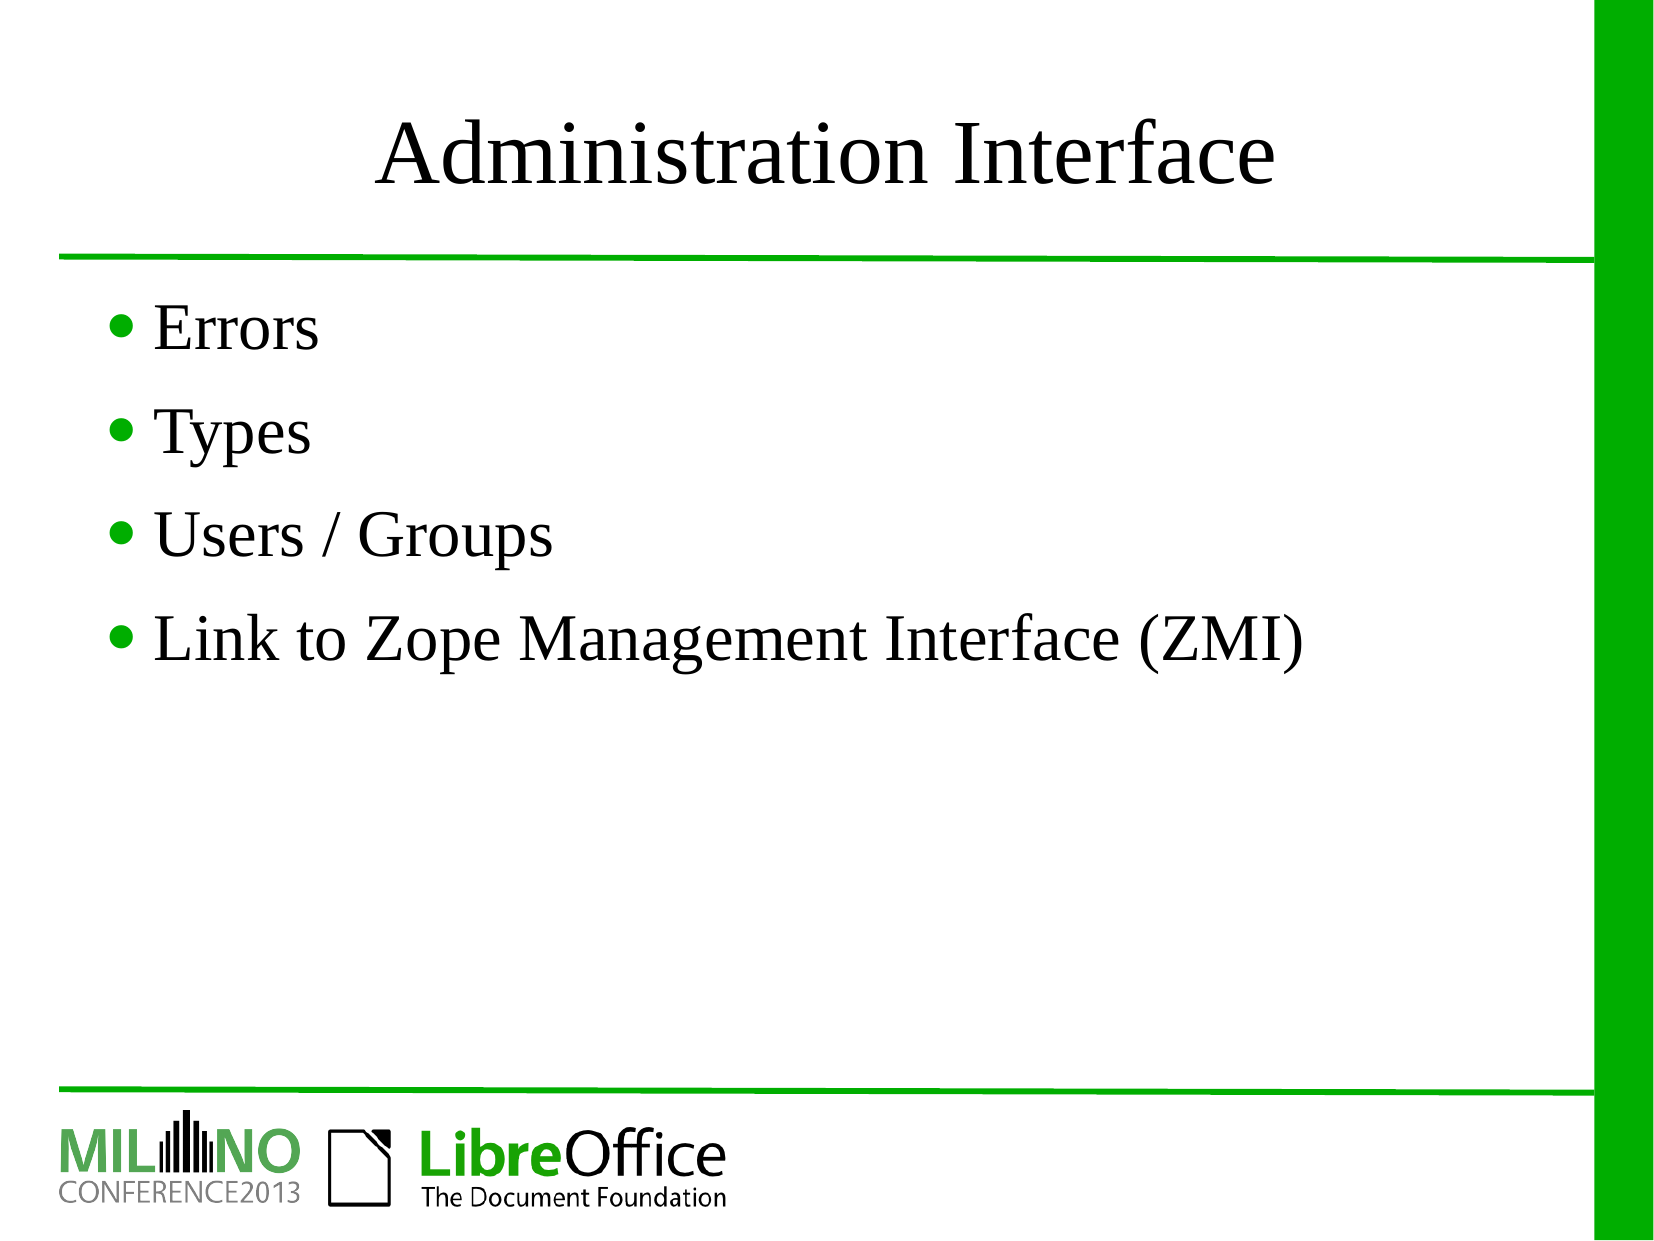

# Administration Interface
Errors
Types
Users / Groups
Link to Zope Management Interface (ZMI)